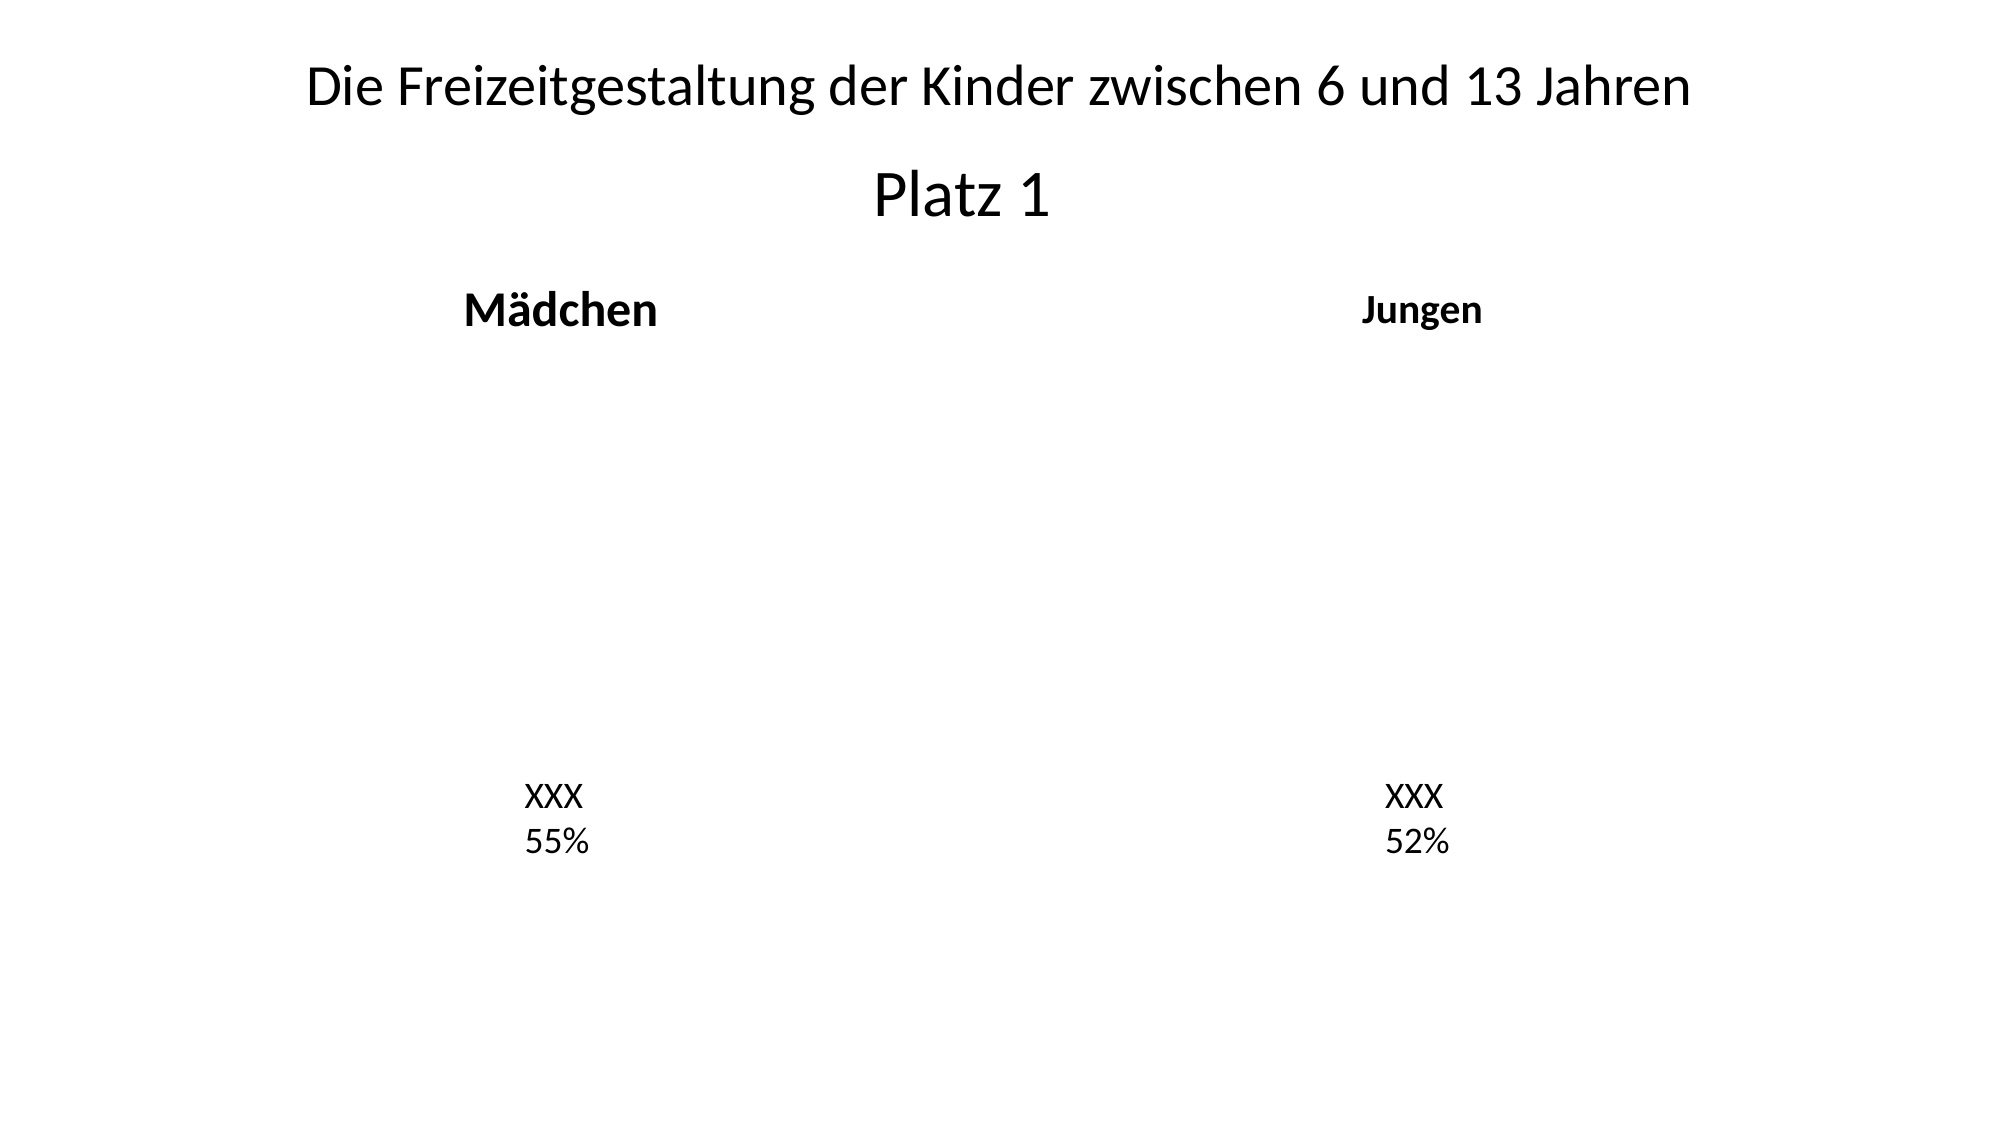

Die Freizeitgestaltung der Kinder zwischen 6 und 13 Jahren
#
Platz 1
Mädchen
Jungen
XXX
55%
XXX
52%